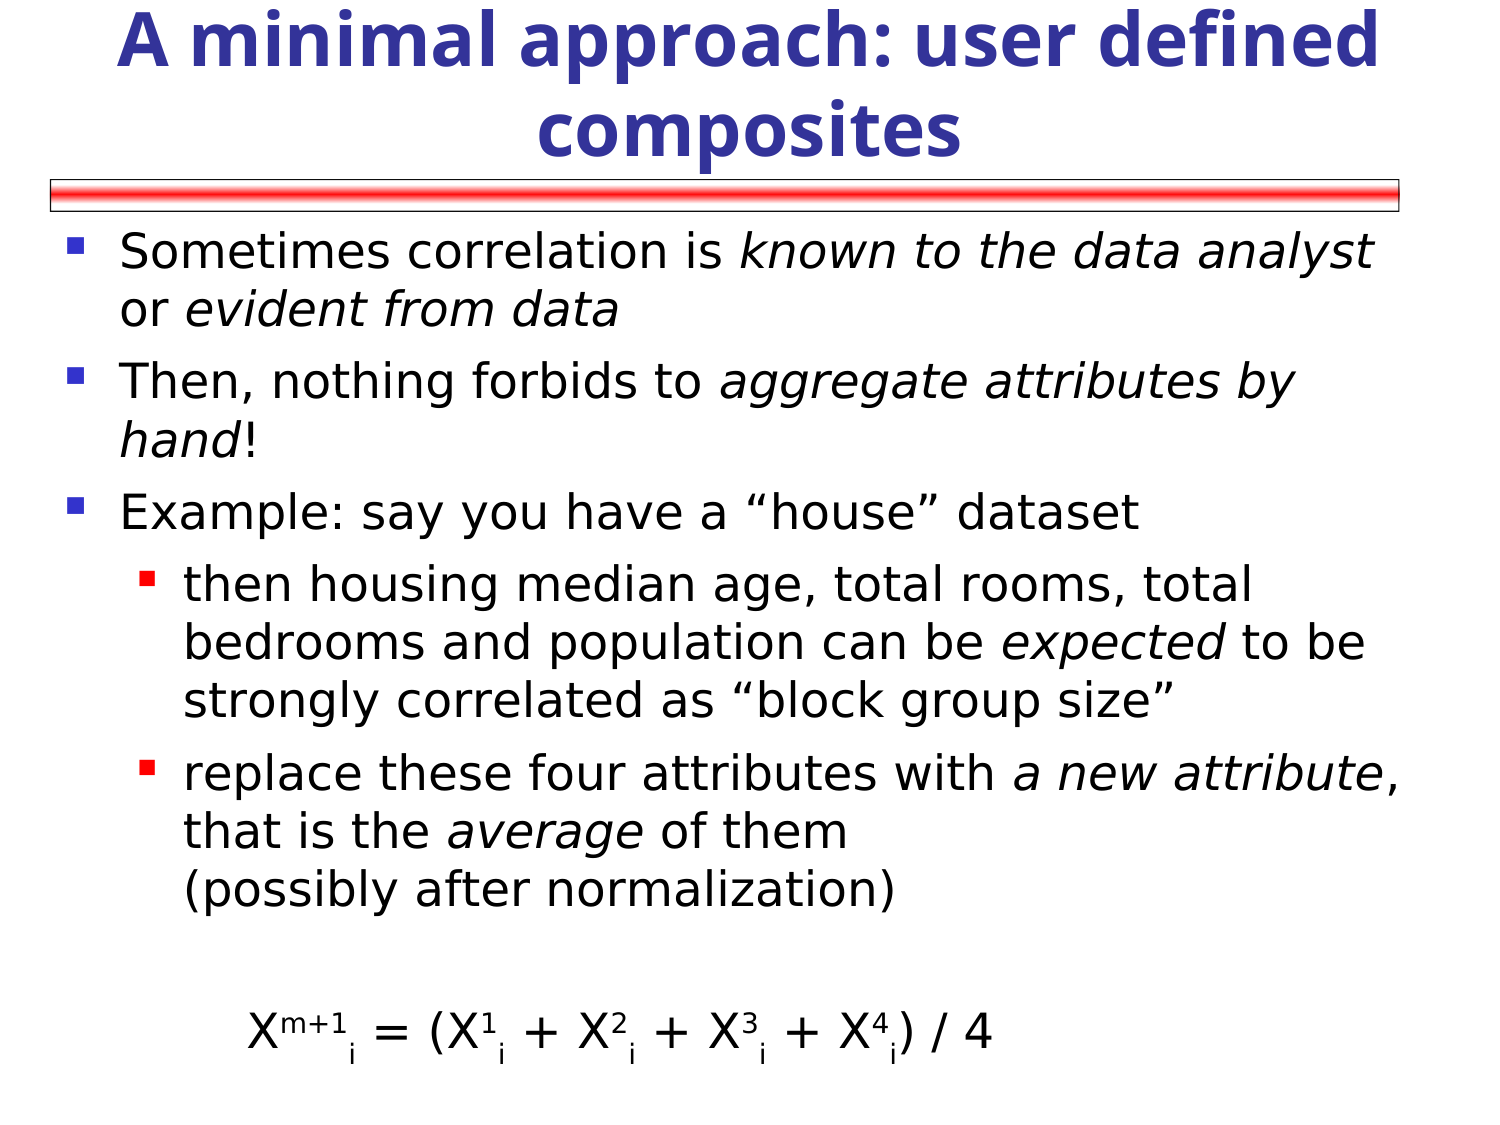

# A minimal approach: user defined composites
Sometimes correlation is known to the data analyst or evident from data
Then, nothing forbids to aggregate attributes by hand!
Example: say you have a “house” dataset
then housing median age, total rooms, total bedrooms and population can be expected to be strongly correlated as “block group size”
replace these four attributes with a new attribute, that is the average of them
(possibly after normalization)
Xm+1i = (X1i + X2i + X3i + X4i) / 4